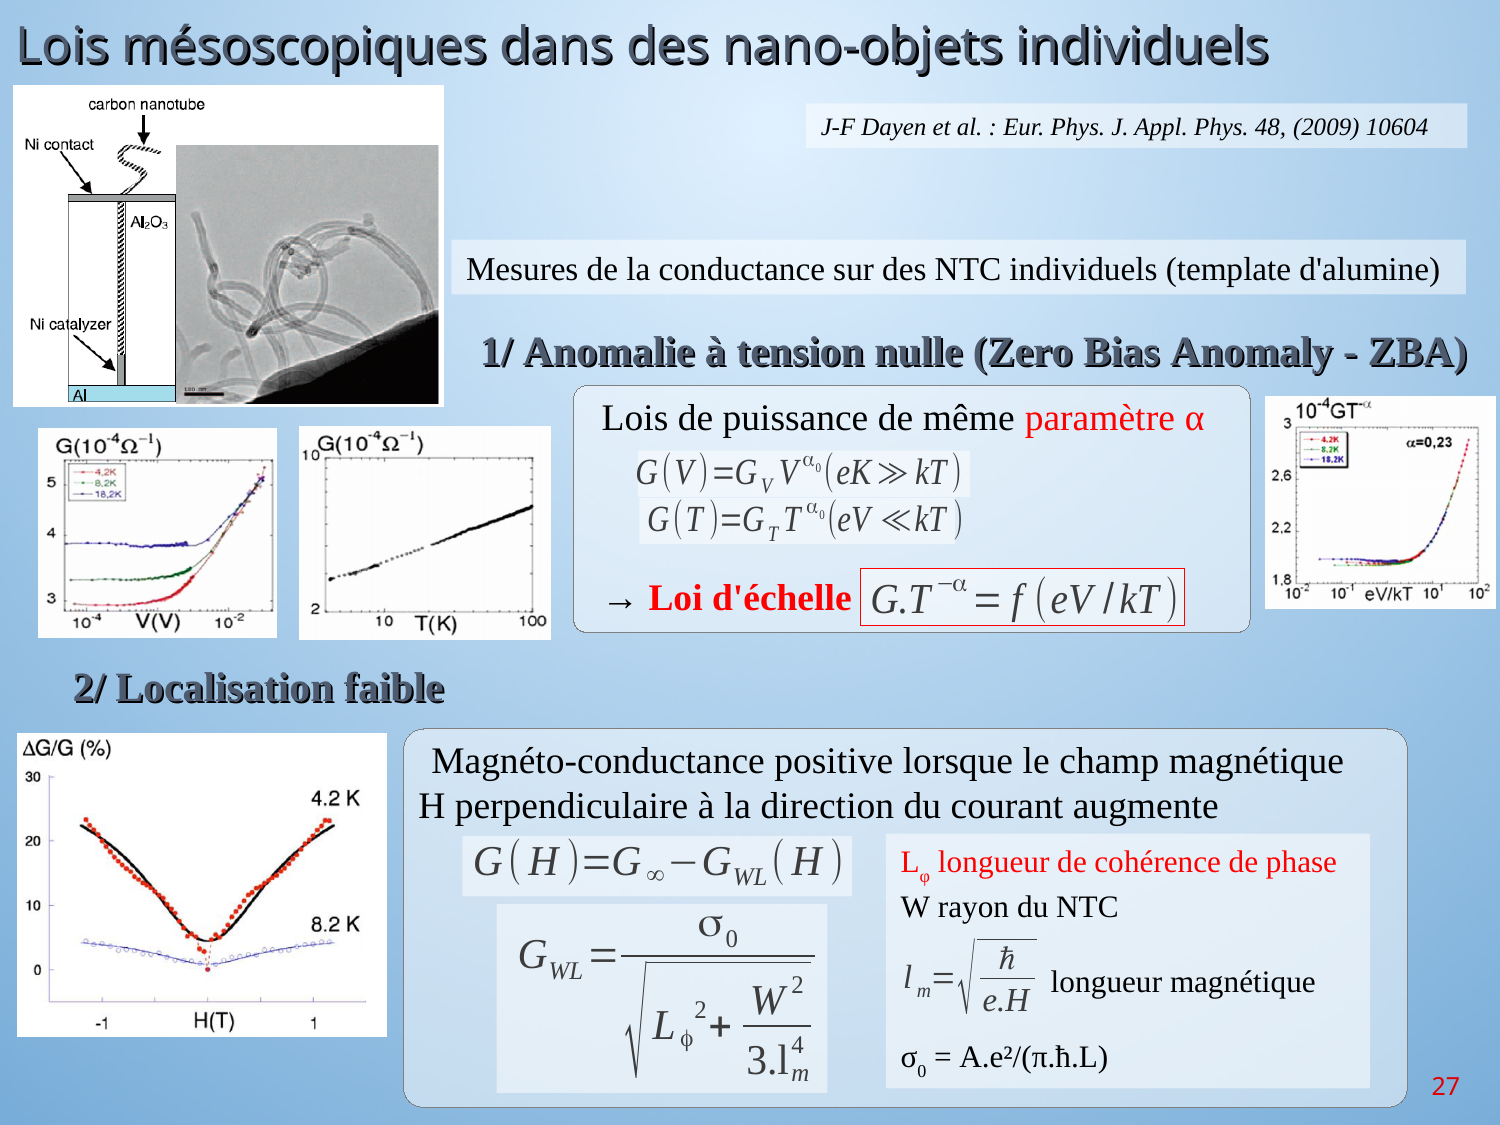

# Lois mésoscopiques dans des nano-objets individuels
J-F Dayen et al. : Eur. Phys. J. Appl. Phys. 48, (2009) 10604
Mesures de la conductance sur des NTC individuels (template d'alumine)
1/ Anomalie à tension nulle (Zero Bias Anomaly - ZBA)
Lois de puissance de même paramètre α
→ Loi d'échelle
2/ Localisation faible
Magnéto-conductance positive lorsque le champ magnétique H perpendiculaire à la direction du courant augmente
Lφ longueur de cohérence de phase
W rayon du NTC
	longueur magnétique
σ0 = A.e²/(π.ħ.L)